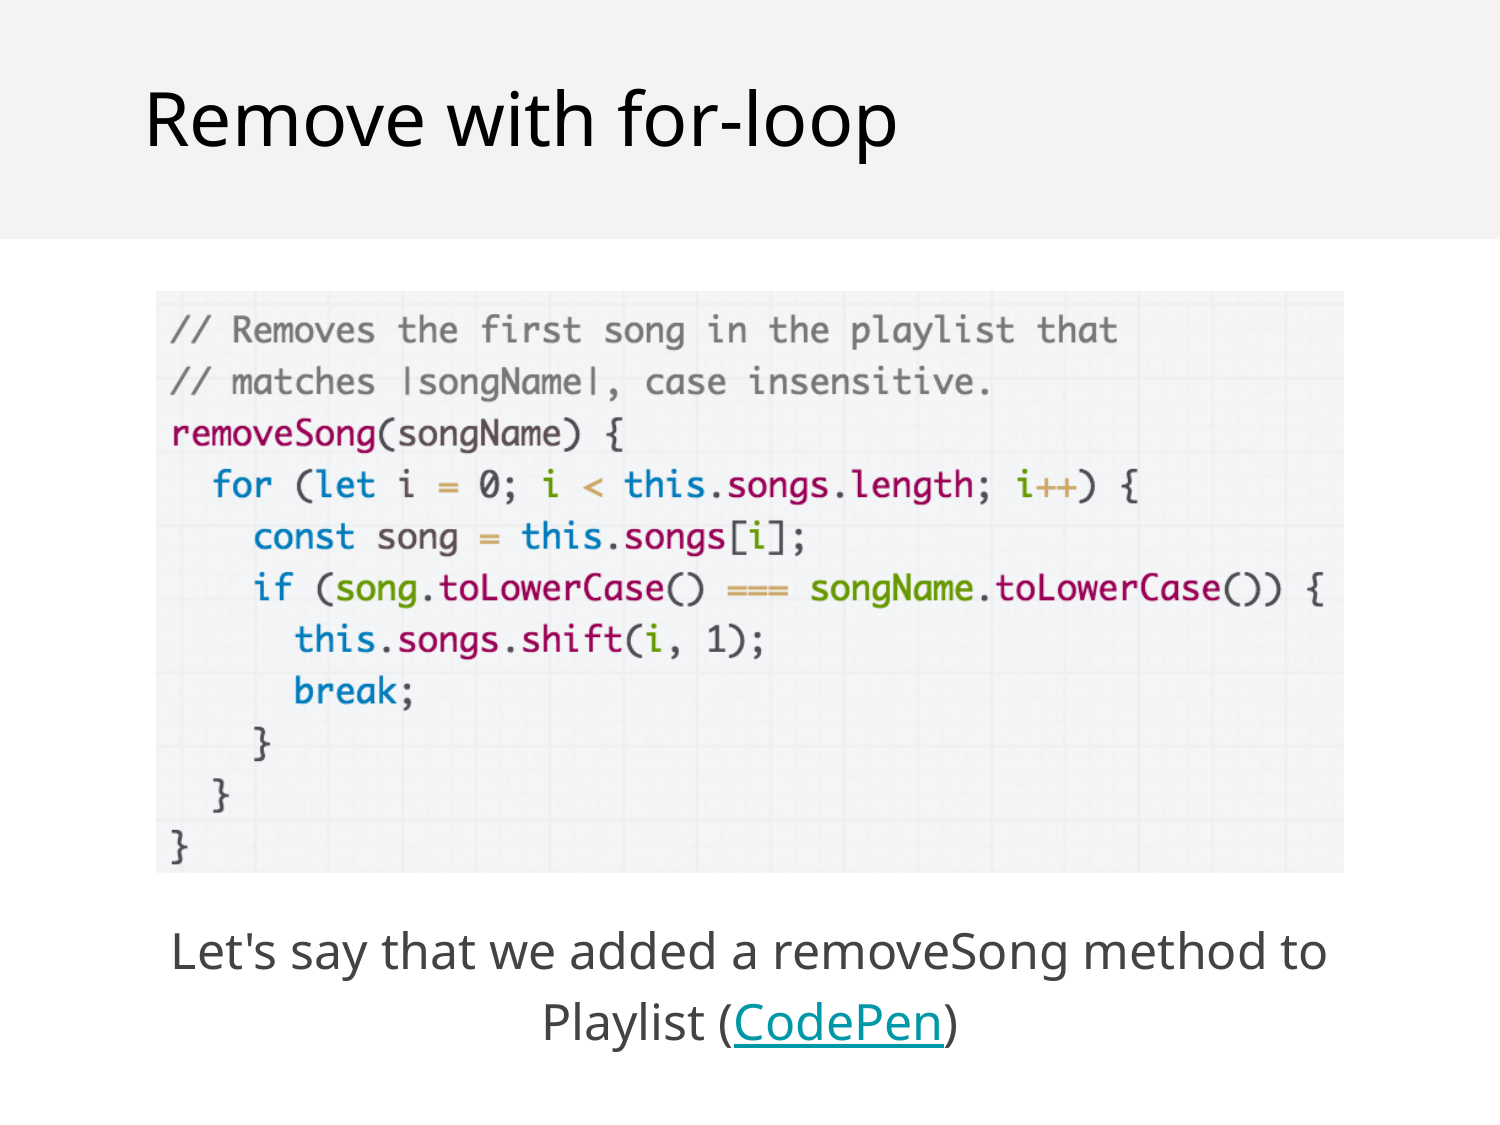

# Remove with for-loop
Let's say that we added a removeSong method to Playlist (CodePen)